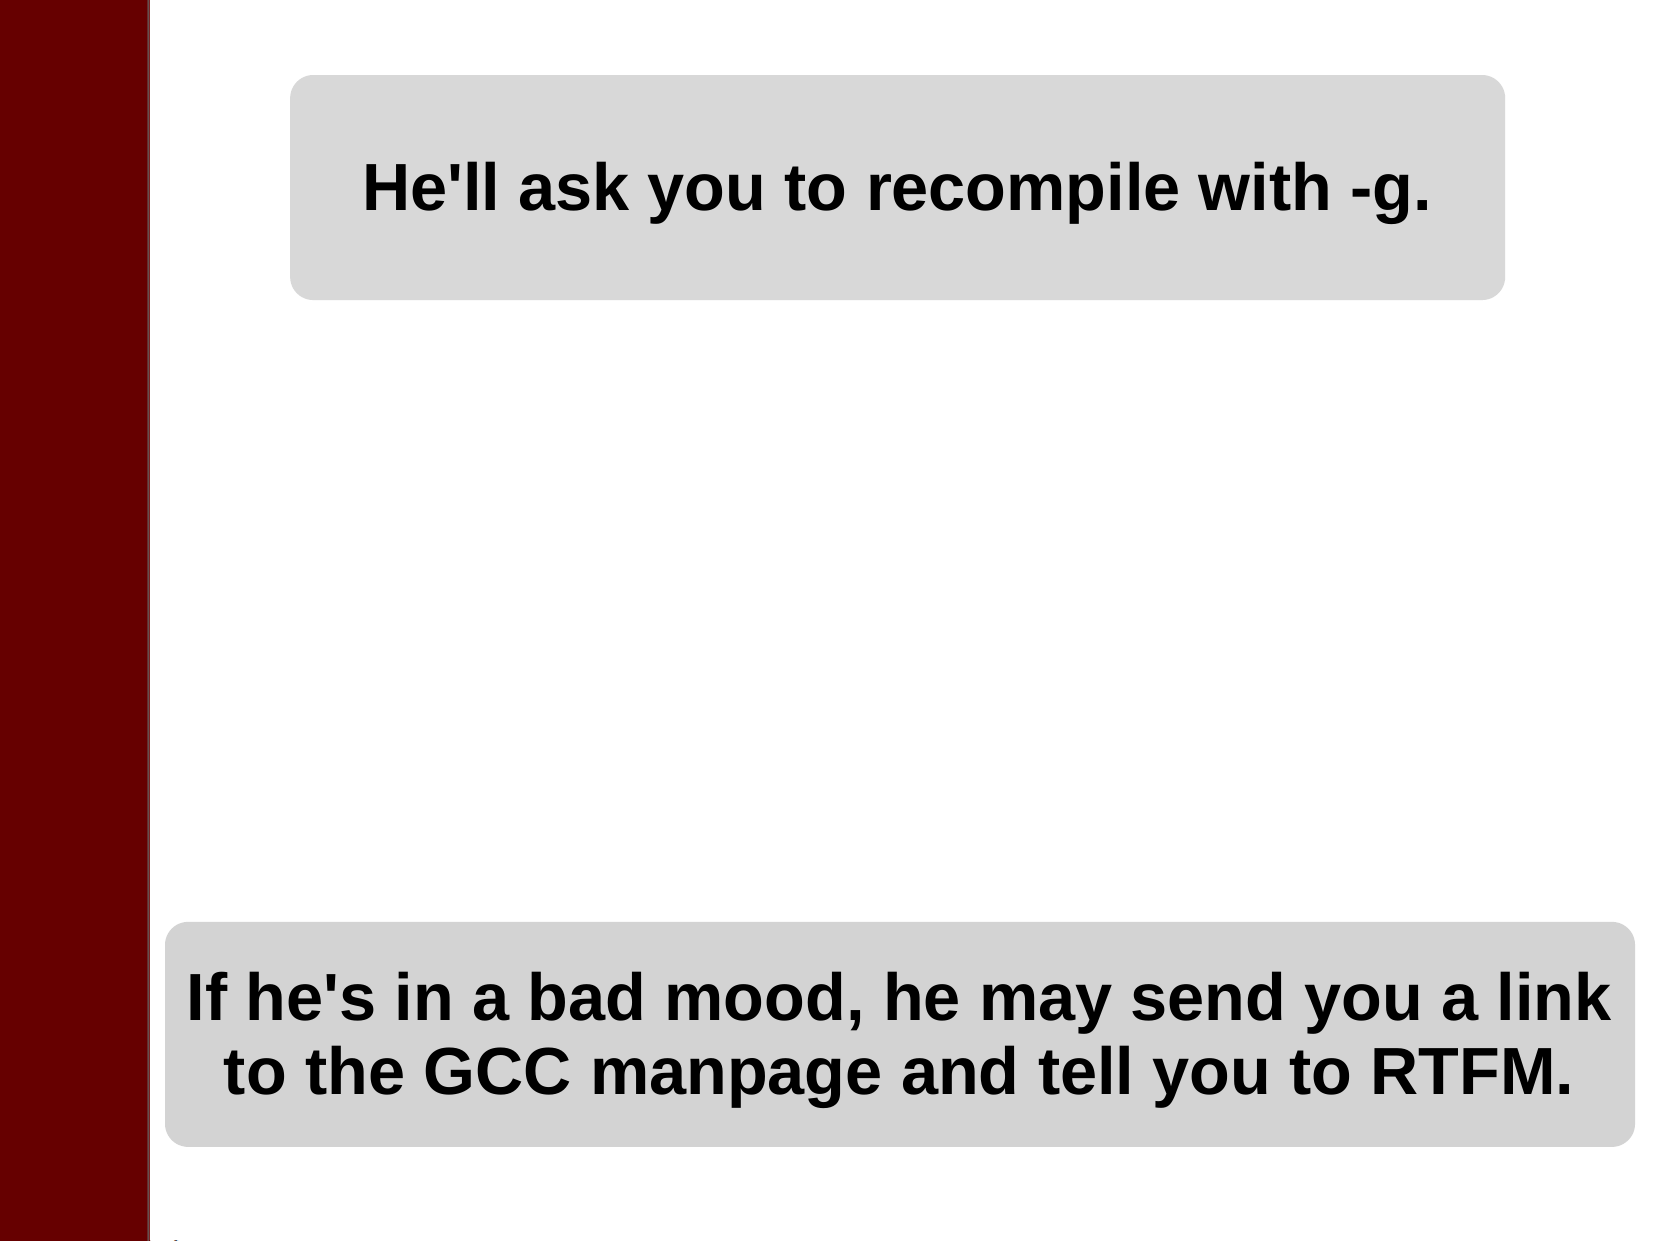

He'll ask you to recompile with -g.
If he's in a bad mood, he may send you a link to the GCC manpage and tell you to RTFM.